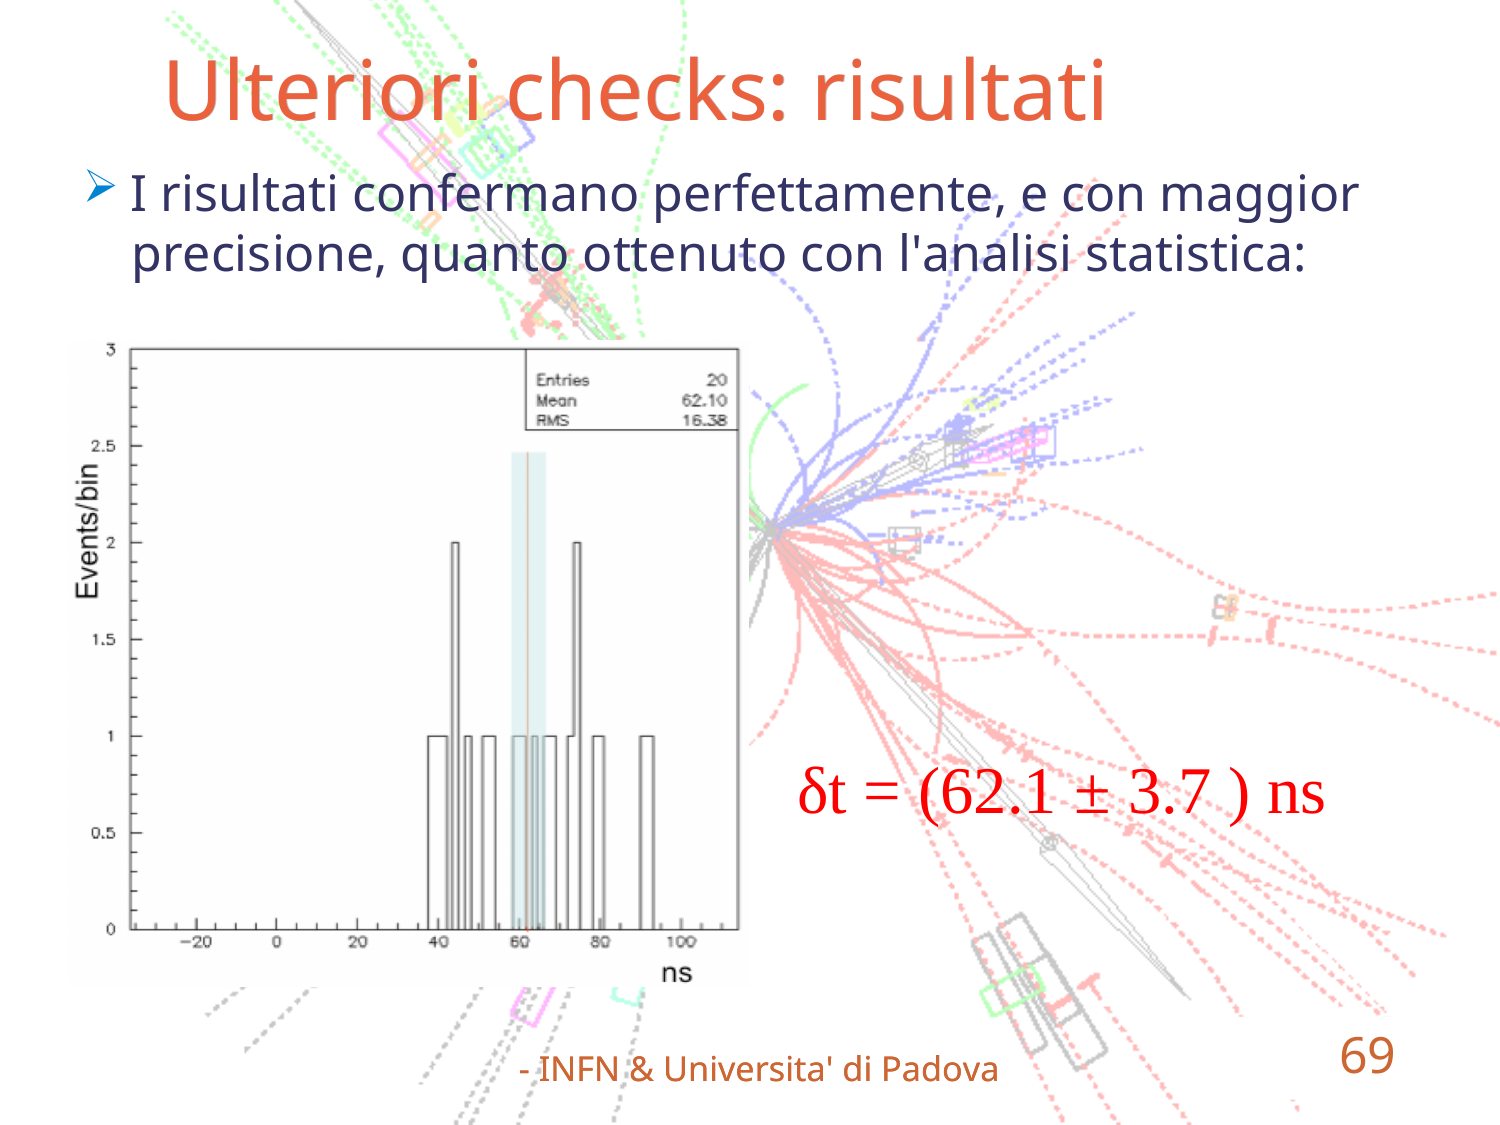

Ulteriori checks: risultati
 I risultati confermano perfettamente, e con maggior precisione, quanto ottenuto con l'analisi statistica:
δt = (62.1 ± 3.7 ) ns
69